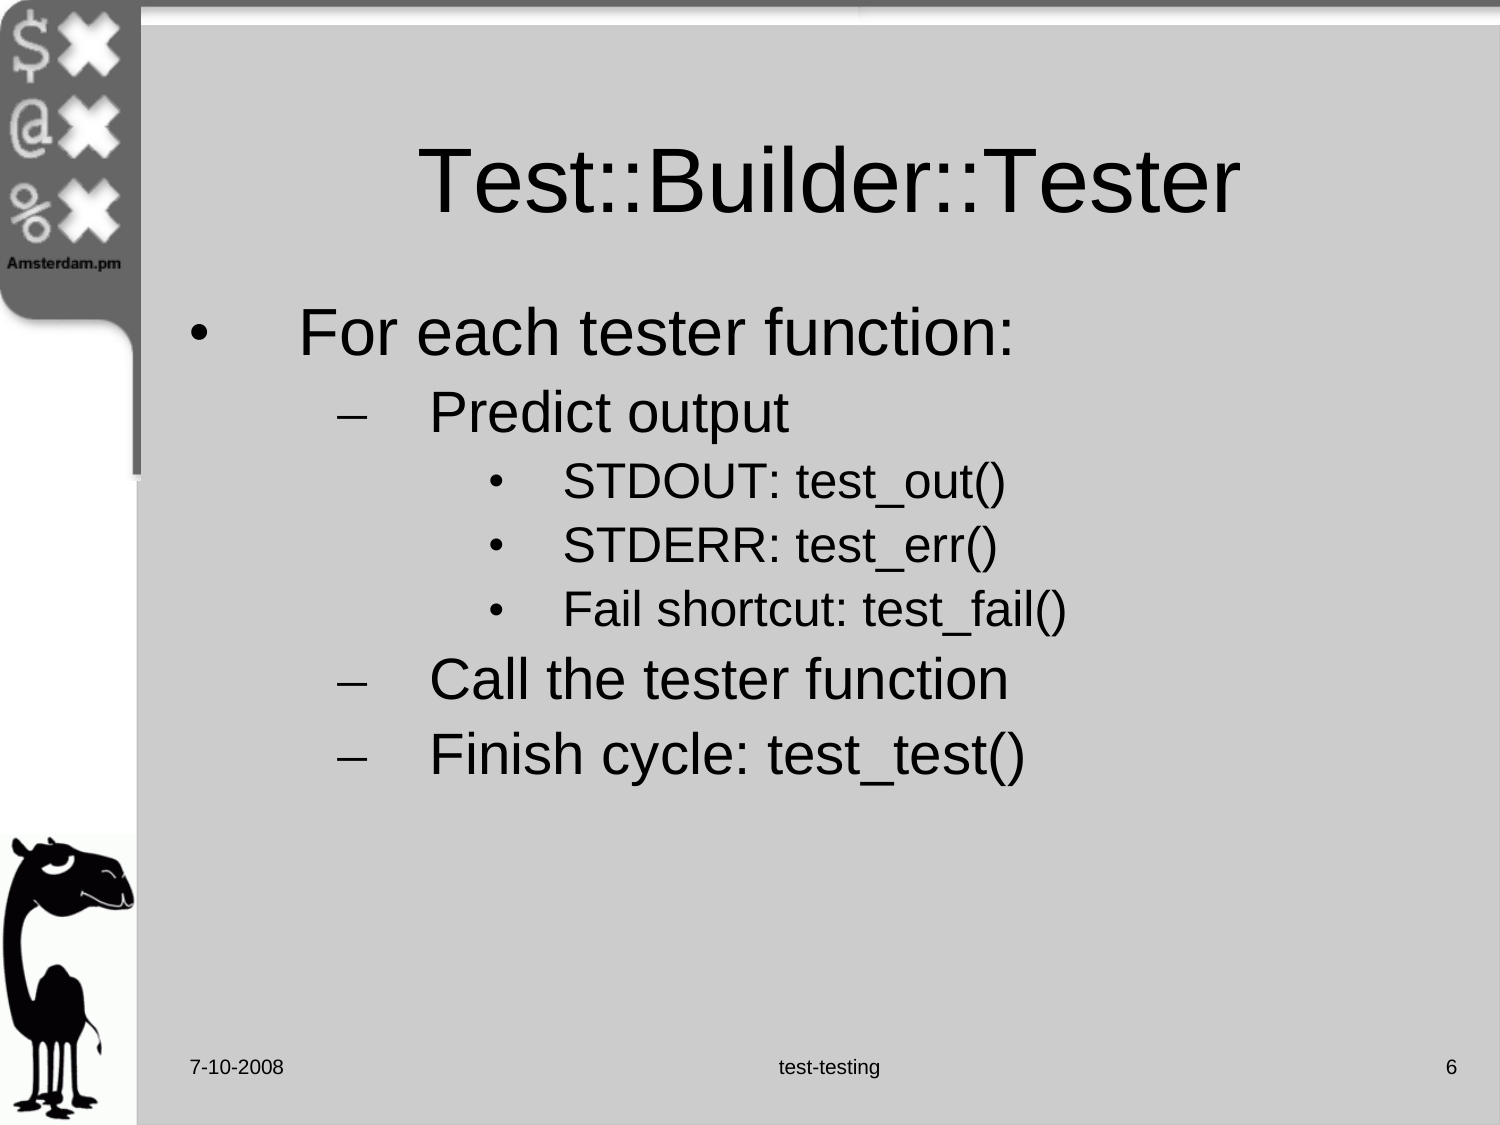

# Test::Builder::Tester
For each tester function:
Predict output
STDOUT: test_out()
STDERR: test_err()
Fail shortcut: test_fail()
Call the tester function
Finish cycle: test_test()
7-10-2008
test-testing
6